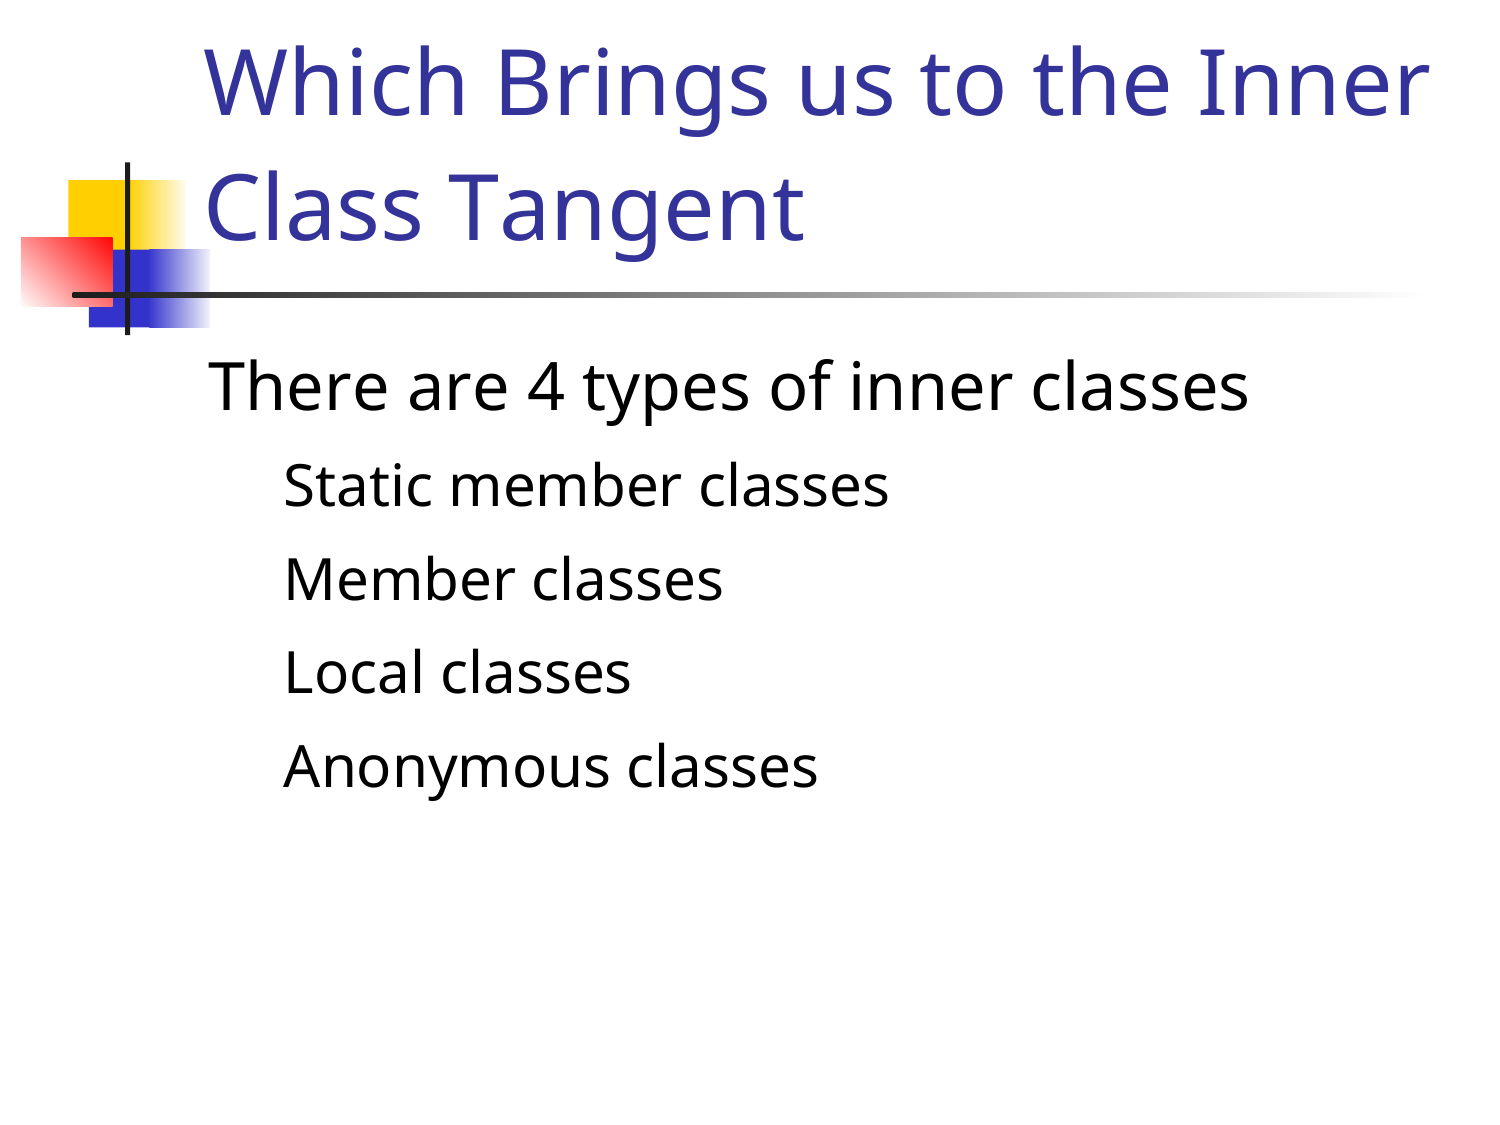

# Which Brings us to the Inner Class Tangent
There are 4 types of inner classes
Static member classes
Member classes
Local classes
Anonymous classes